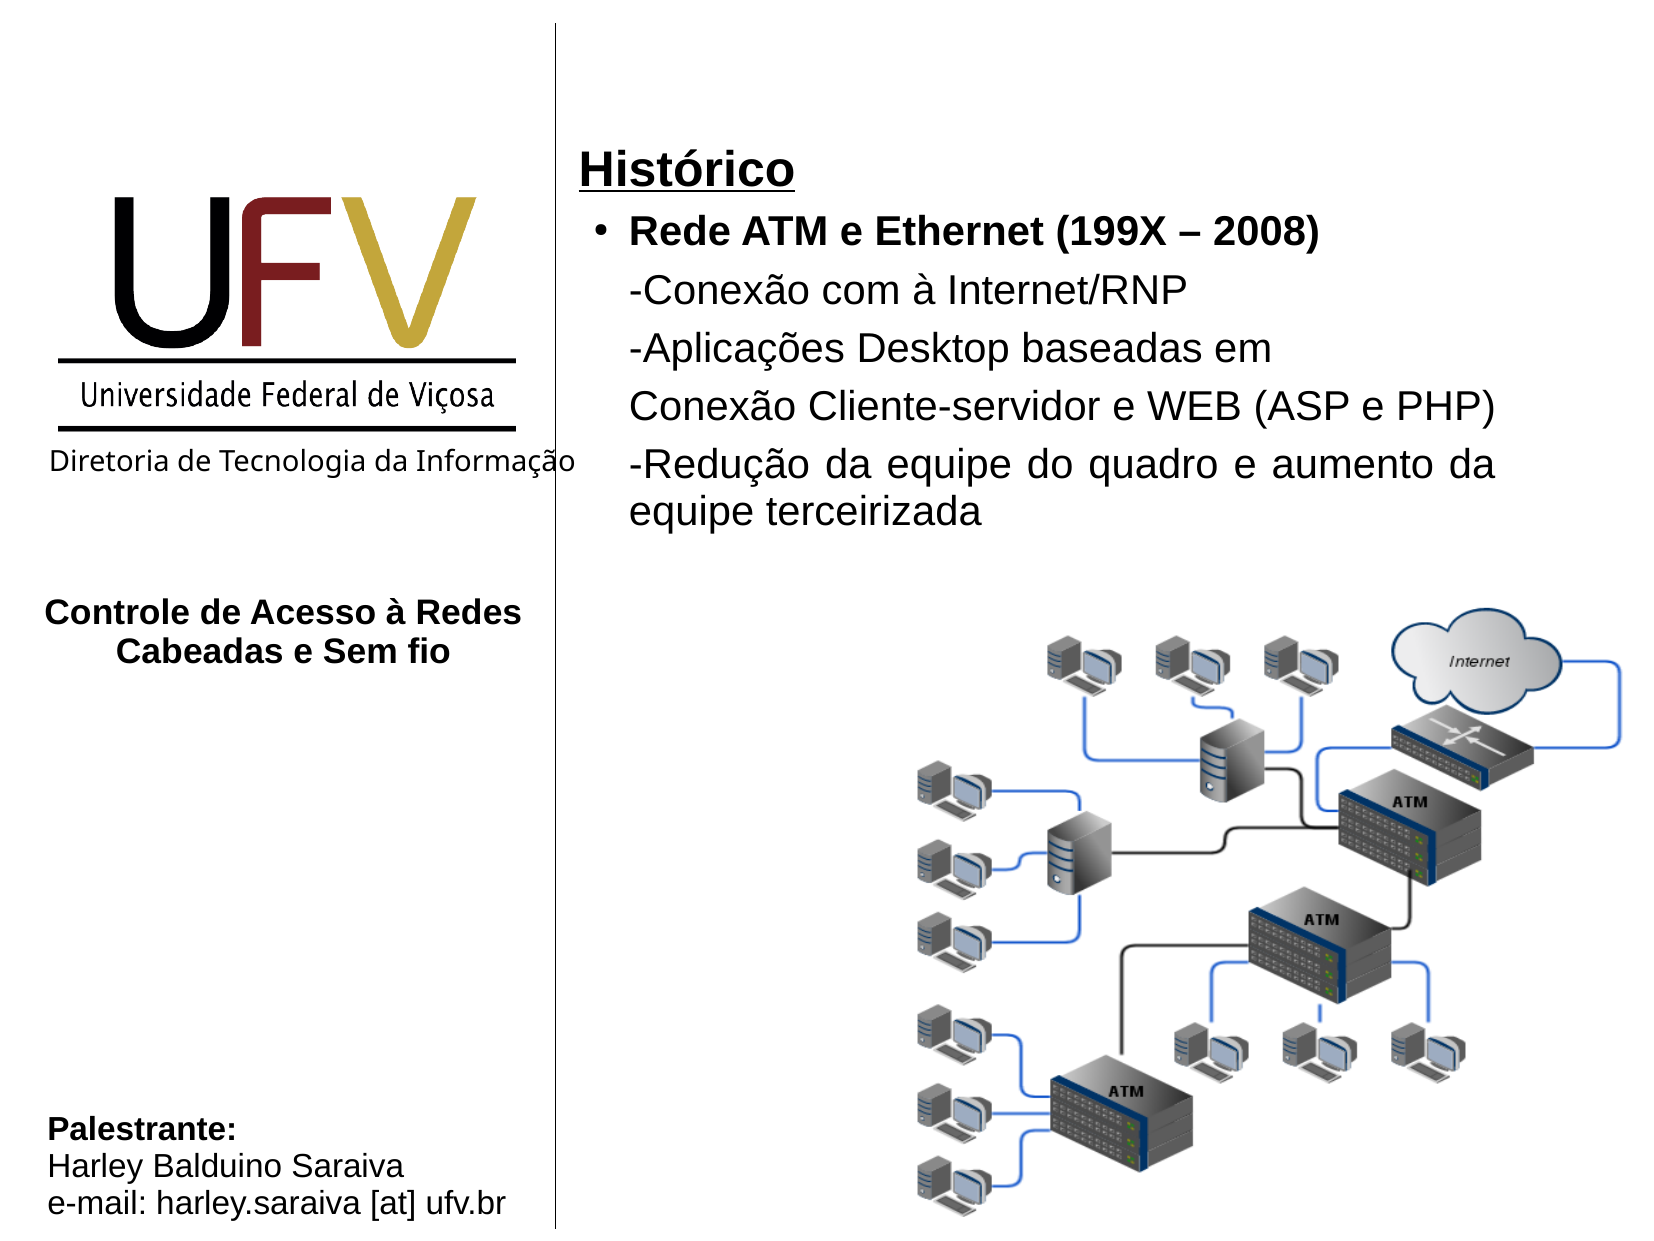

Histórico
Rede ATM e Ethernet (199X – 2008)
-Conexão com à Internet/RNP
-Aplicações Desktop baseadas em
Conexão Cliente-servidor e WEB (ASP e PHP)
-Redução da equipe do quadro e aumento da
equipe terceirizada
Diretoria de Tecnologia da Informação
# Controle de Acesso à Redes Cabeadas e Sem fio
Palestrante:
Harley Balduino Saraiva
e-mail: harley.saraiva [at] ufv.br